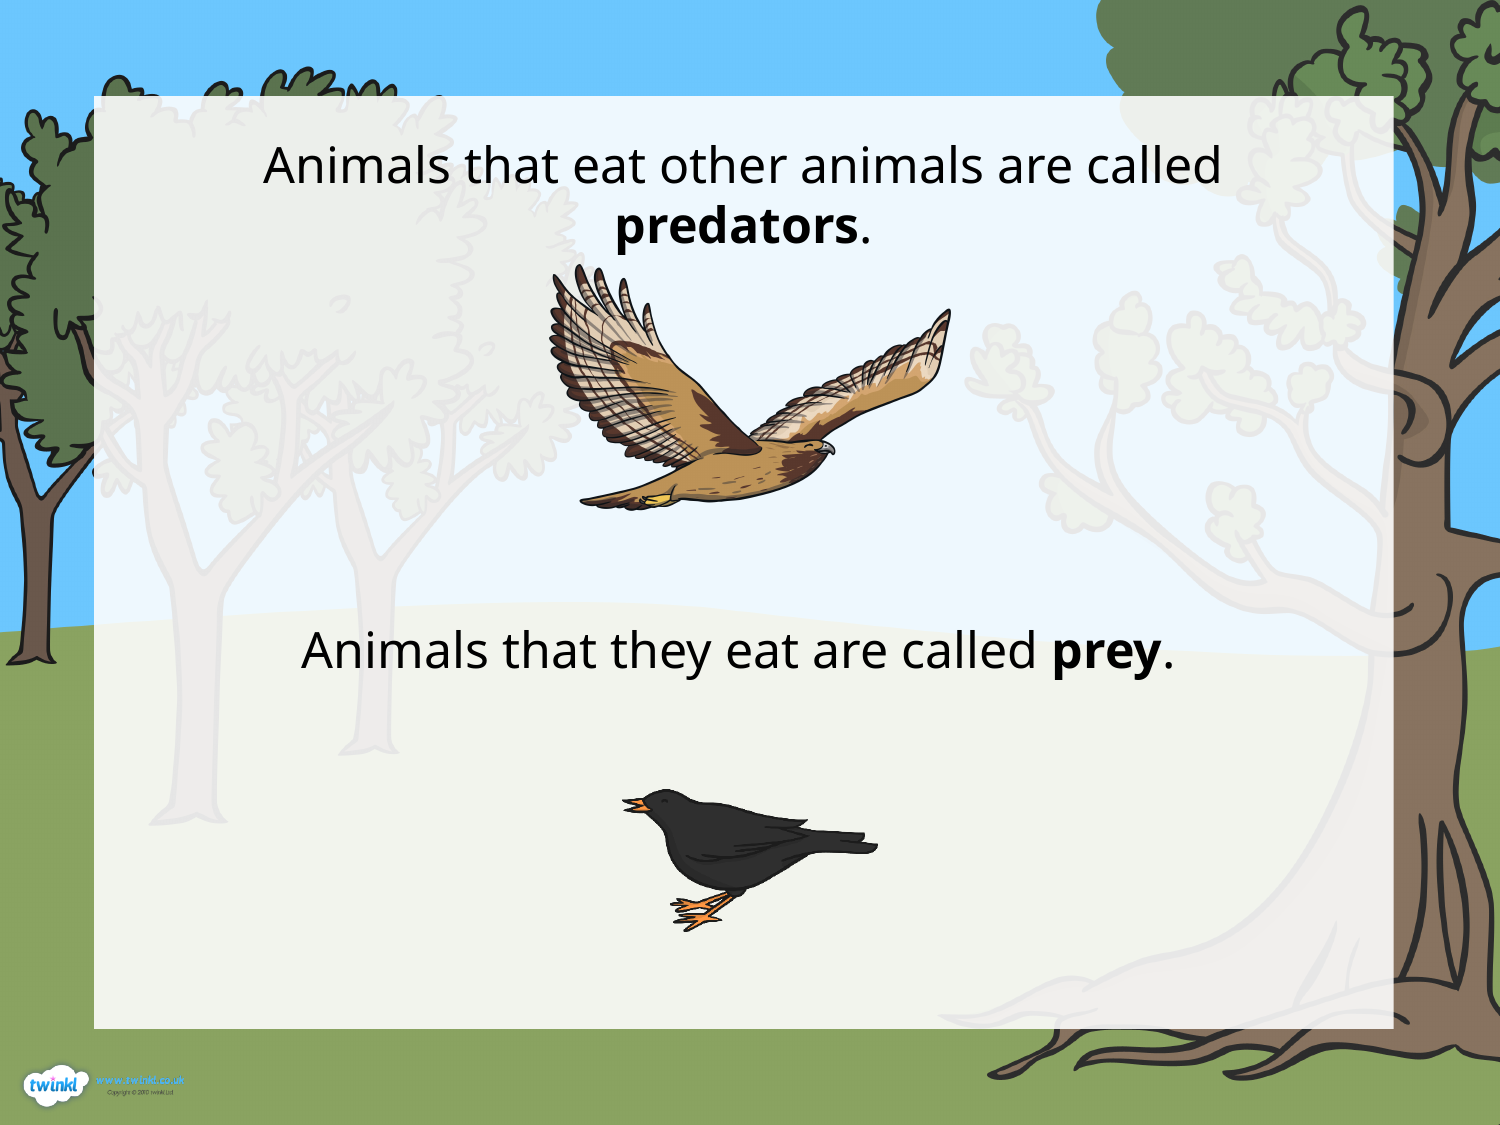

Animals that eat other animals are called predators.
Animals that they eat are called prey.